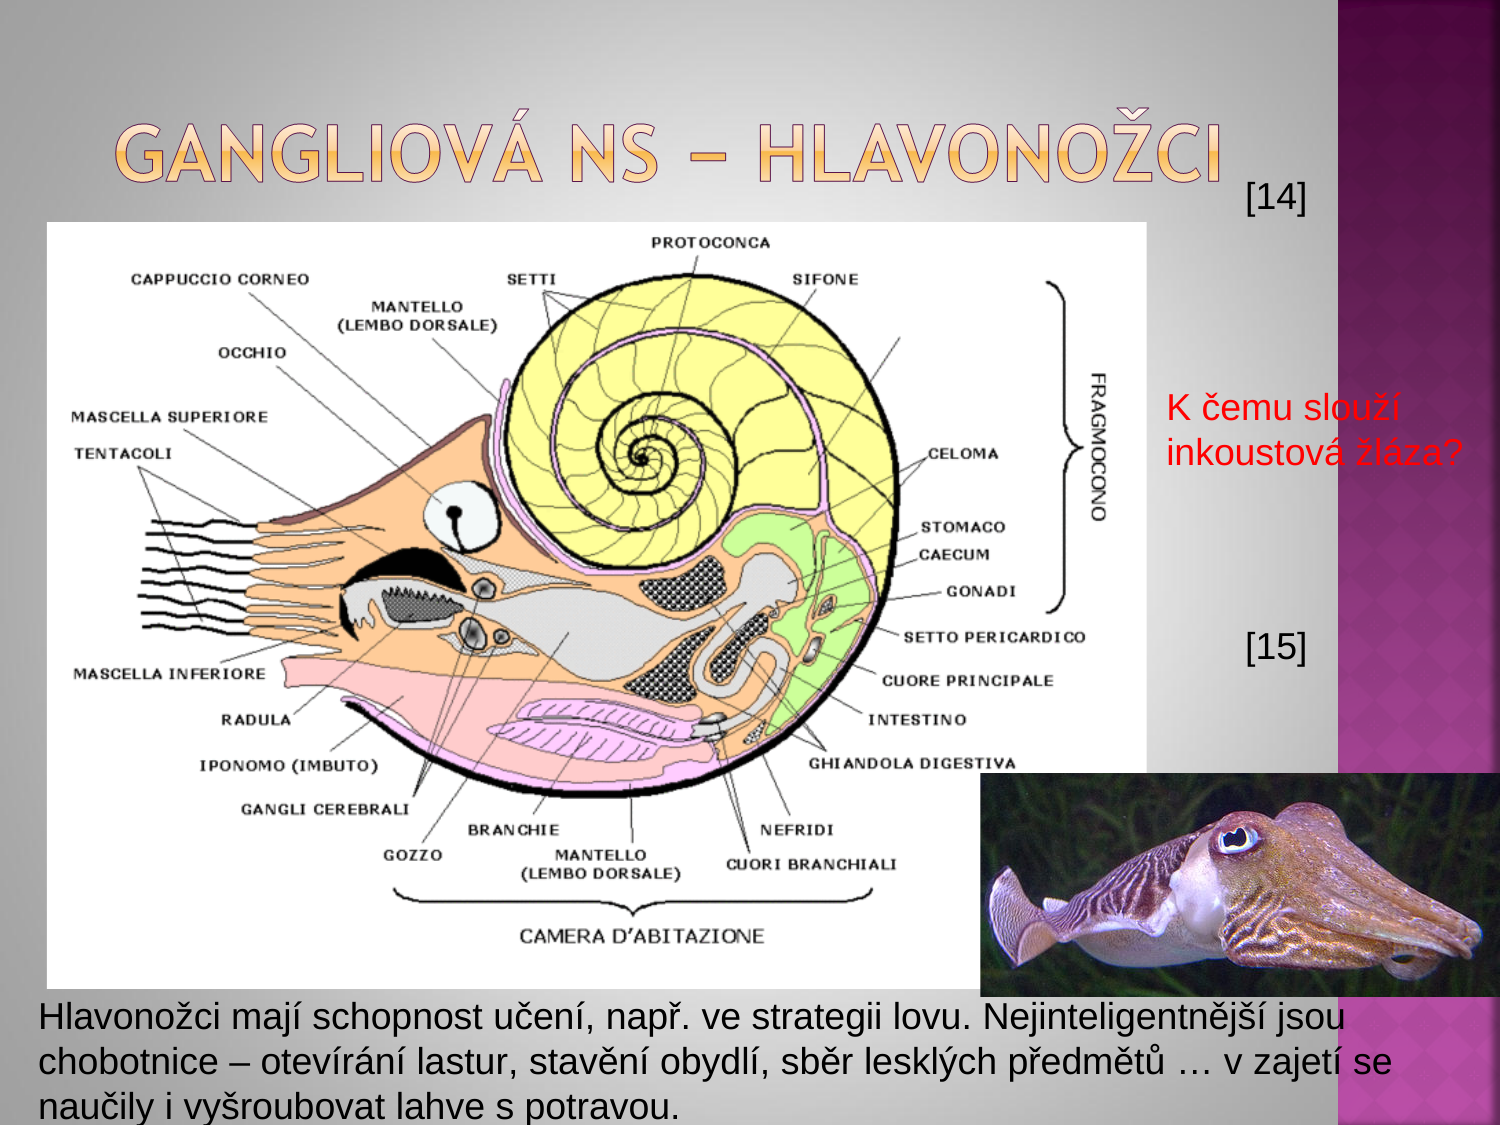

[14]
[15]
K čemu slouží
inkoustová žláza?
Hlavonožci mají schopnost učení, např. ve strategii lovu. Nejinteligentnější jsou chobotnice – otevírání lastur, stavění obydlí, sběr lesklých předmětů … v zajetí se naučily i vyšroubovat lahve s potravou.